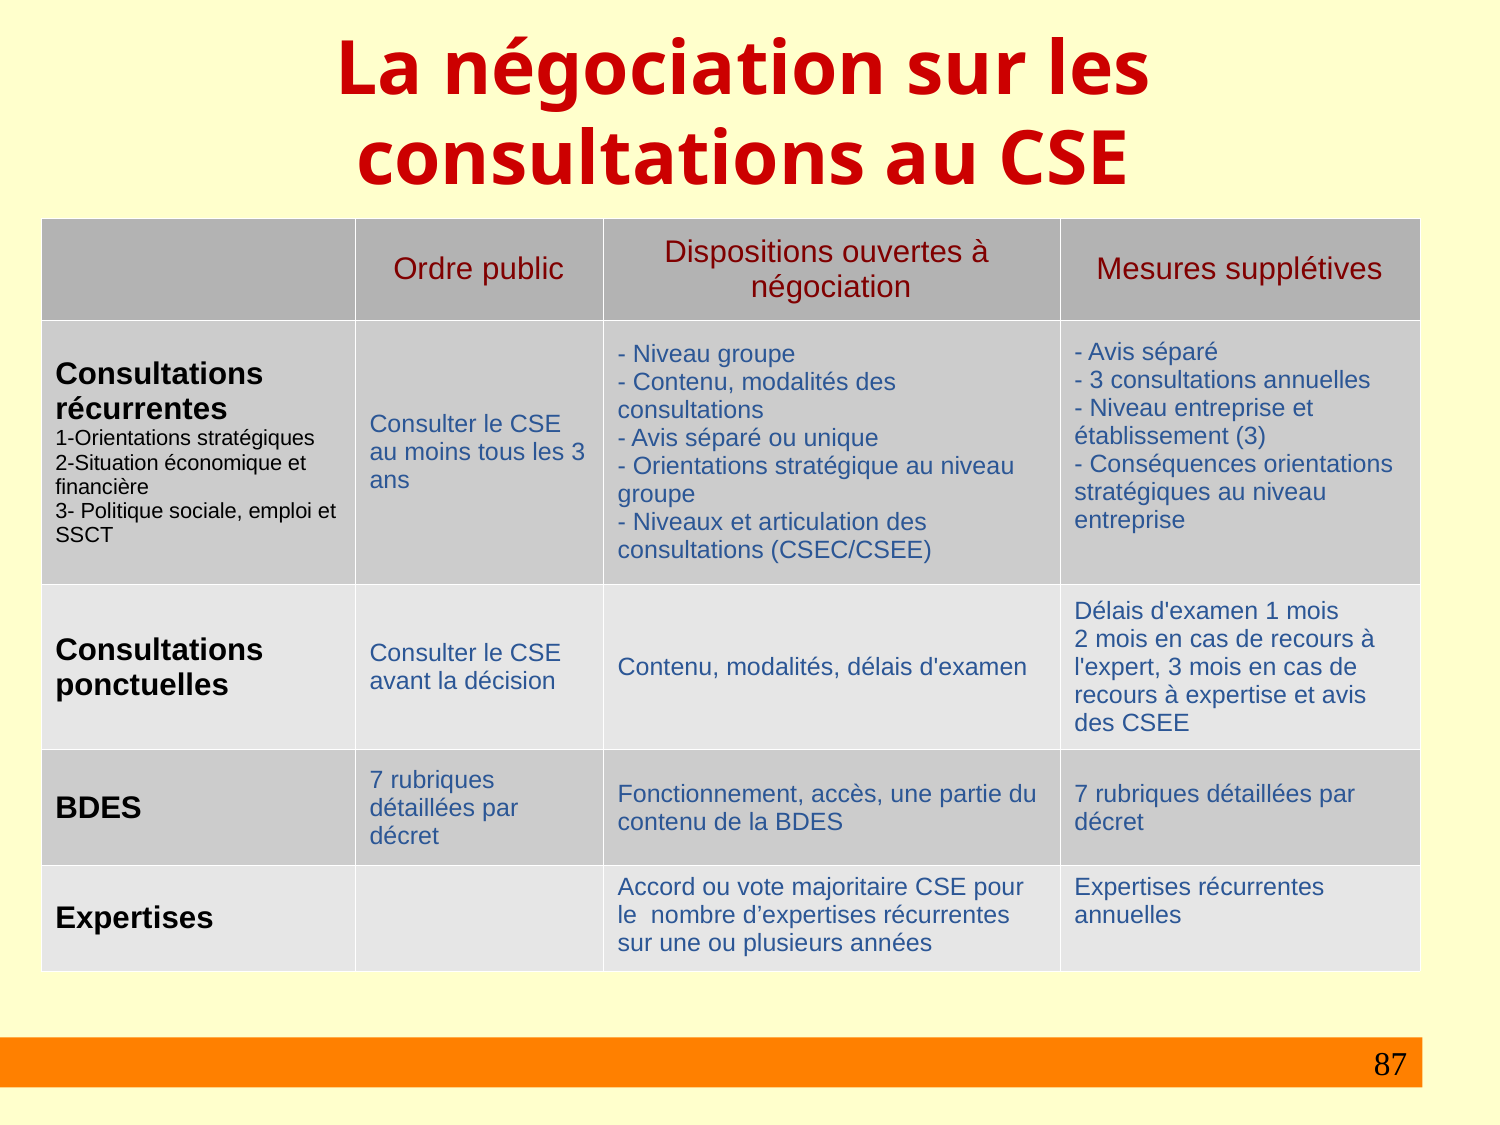

# La négociation sur les consultations au CSE
| | Ordre public | Dispositions ouvertes à négociation | Mesures supplétives |
| --- | --- | --- | --- |
| Consultations récurrentes 1-Orientations stratégiques 2-Situation économique et financière 3- Politique sociale, emploi et SSCT | Consulter le CSE au moins tous les 3 ans | - Niveau groupe - Contenu, modalités des consultations - Avis séparé ou unique - Orientations stratégique au niveau groupe - Niveaux et articulation des consultations (CSEC/CSEE) | - Avis séparé - 3 consultations annuelles - Niveau entreprise et établissement (3) - Conséquences orientations stratégiques au niveau entreprise |
| Consultations ponctuelles | Consulter le CSE avant la décision | Contenu, modalités, délais d'examen | Délais d'examen 1 mois 2 mois en cas de recours à l'expert, 3 mois en cas de recours à expertise et avis des CSEE |
| BDES | 7 rubriques détaillées par décret | Fonctionnement, accès, une partie du contenu de la BDES | 7 rubriques détaillées par décret |
| Expertises | | Accord ou vote majoritaire CSE pour le nombre d’expertises récurrentes sur une ou plusieurs années | Expertises récurrentes annuelles |